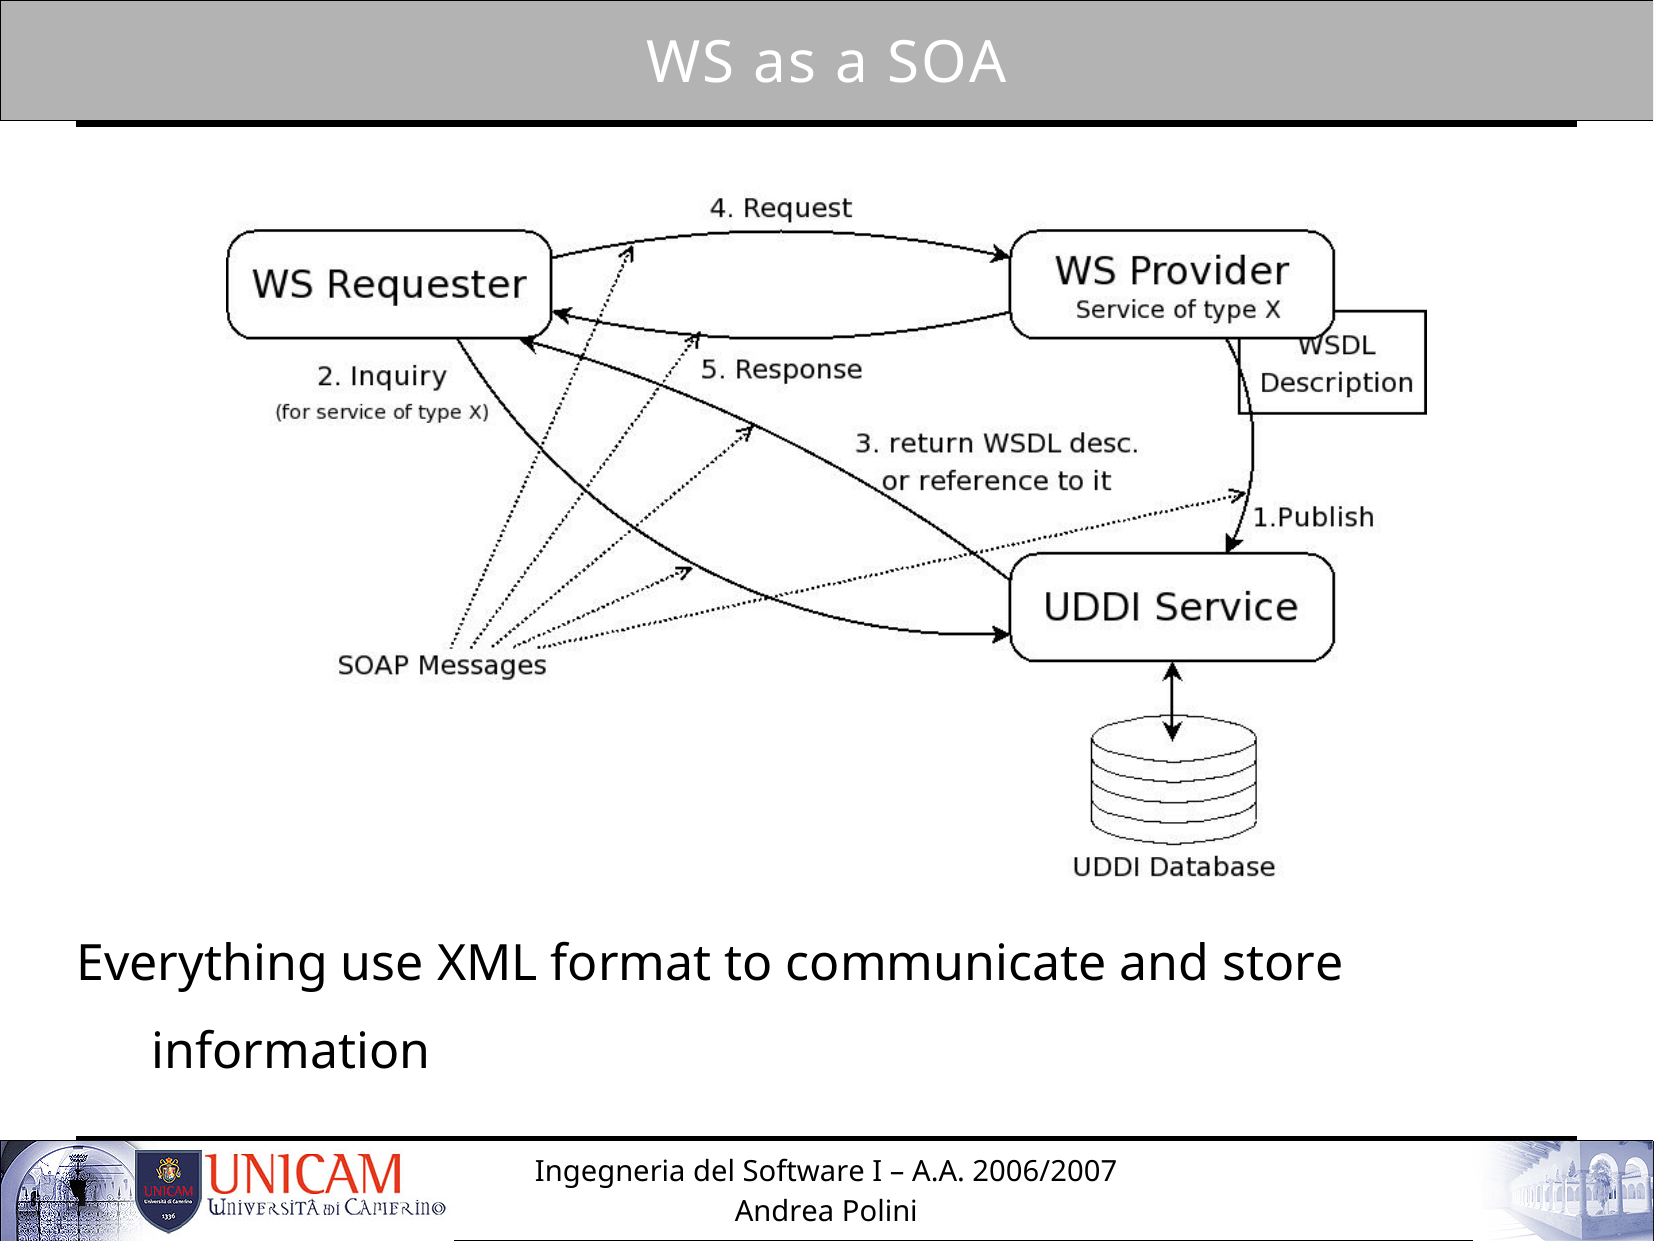

# WS as a SOA
Everything use XML format to communicate and store information